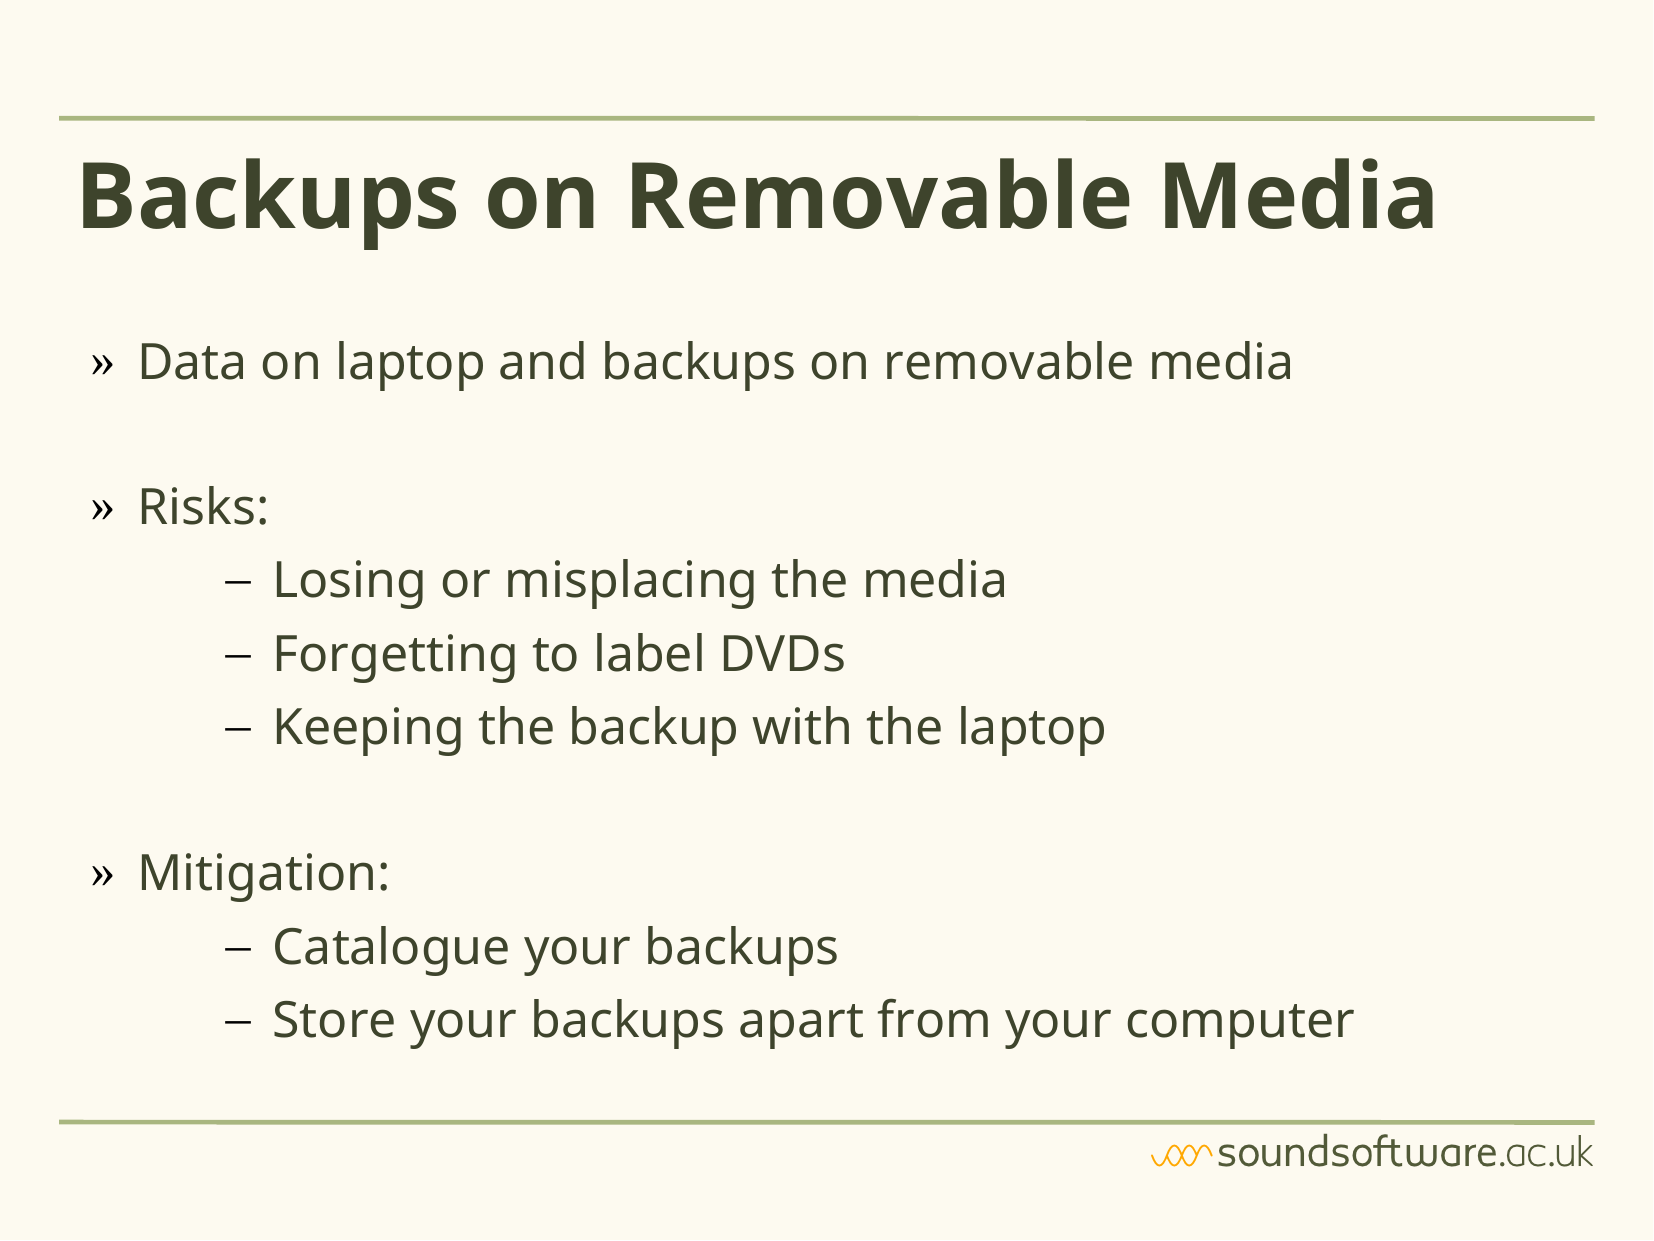

# Backups on Removable Media
Data on laptop and backups on removable media
Risks:
Losing or misplacing the media
Forgetting to label DVDs
Keeping the backup with the laptop
Mitigation:
Catalogue your backups
Store your backups apart from your computer